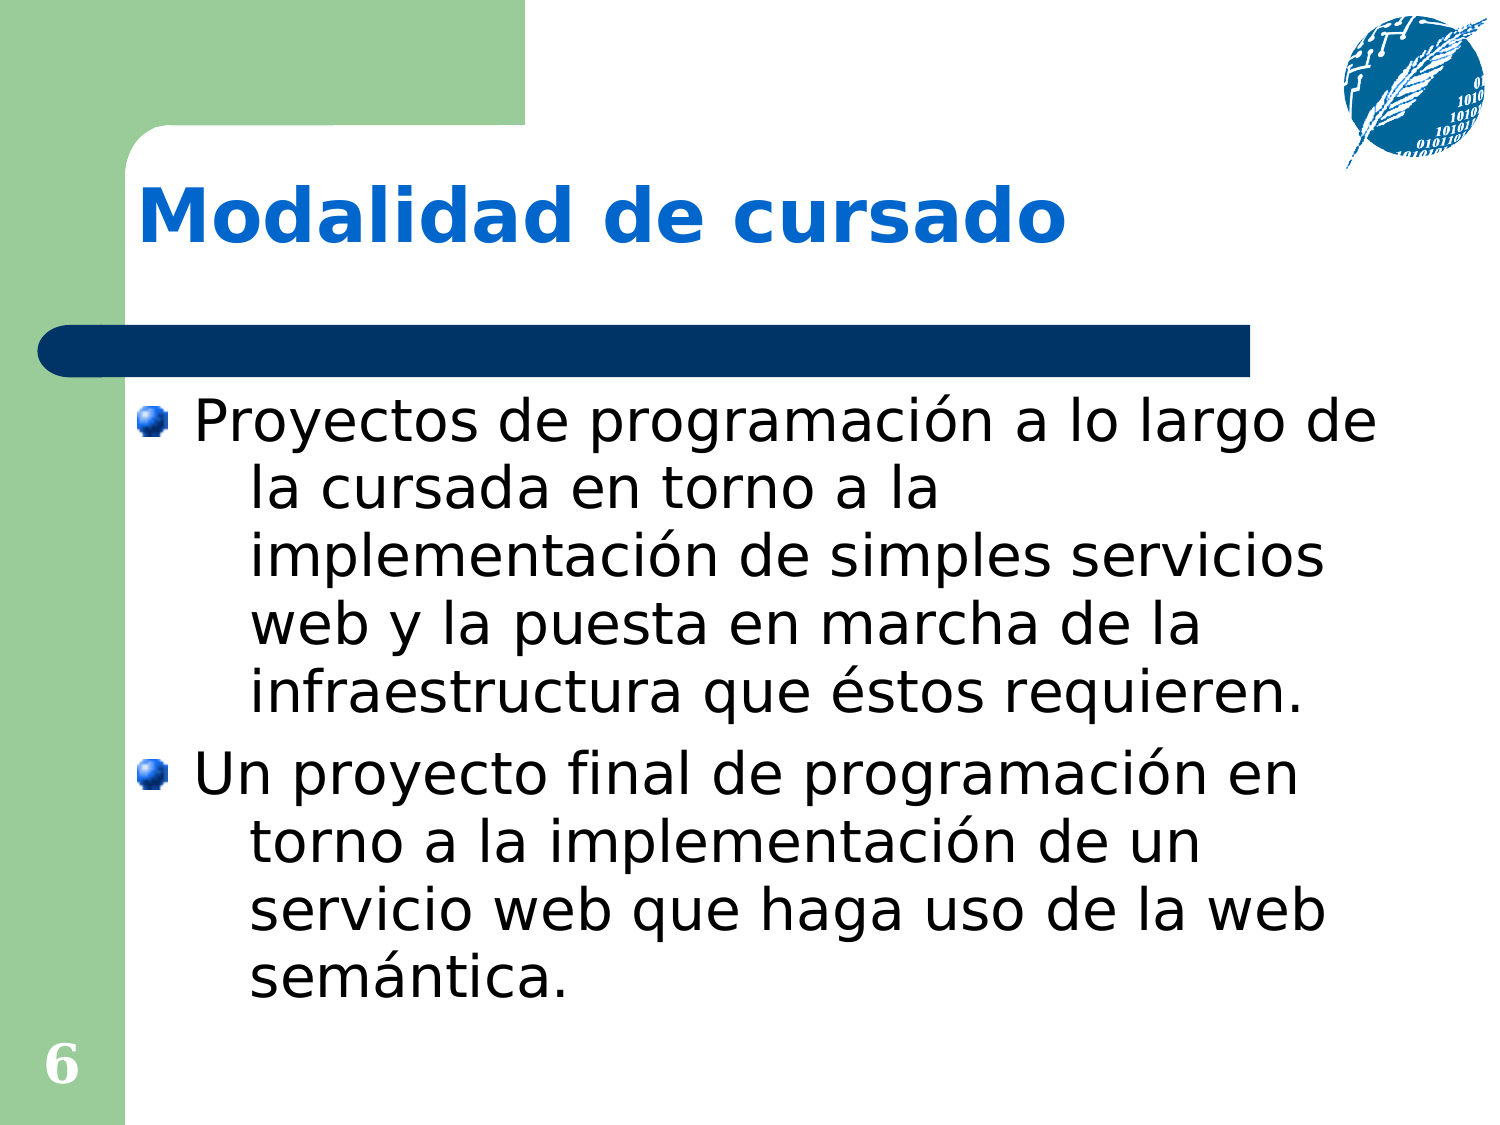

# Modalidad de cursado
Proyectos de programación a lo largo de la cursada en torno a la implementación de simples servicios web y la puesta en marcha de la infraestructura que éstos requieren.
Un proyecto final de programación en torno a la implementación de un servicio web que haga uso de la web semántica.
6